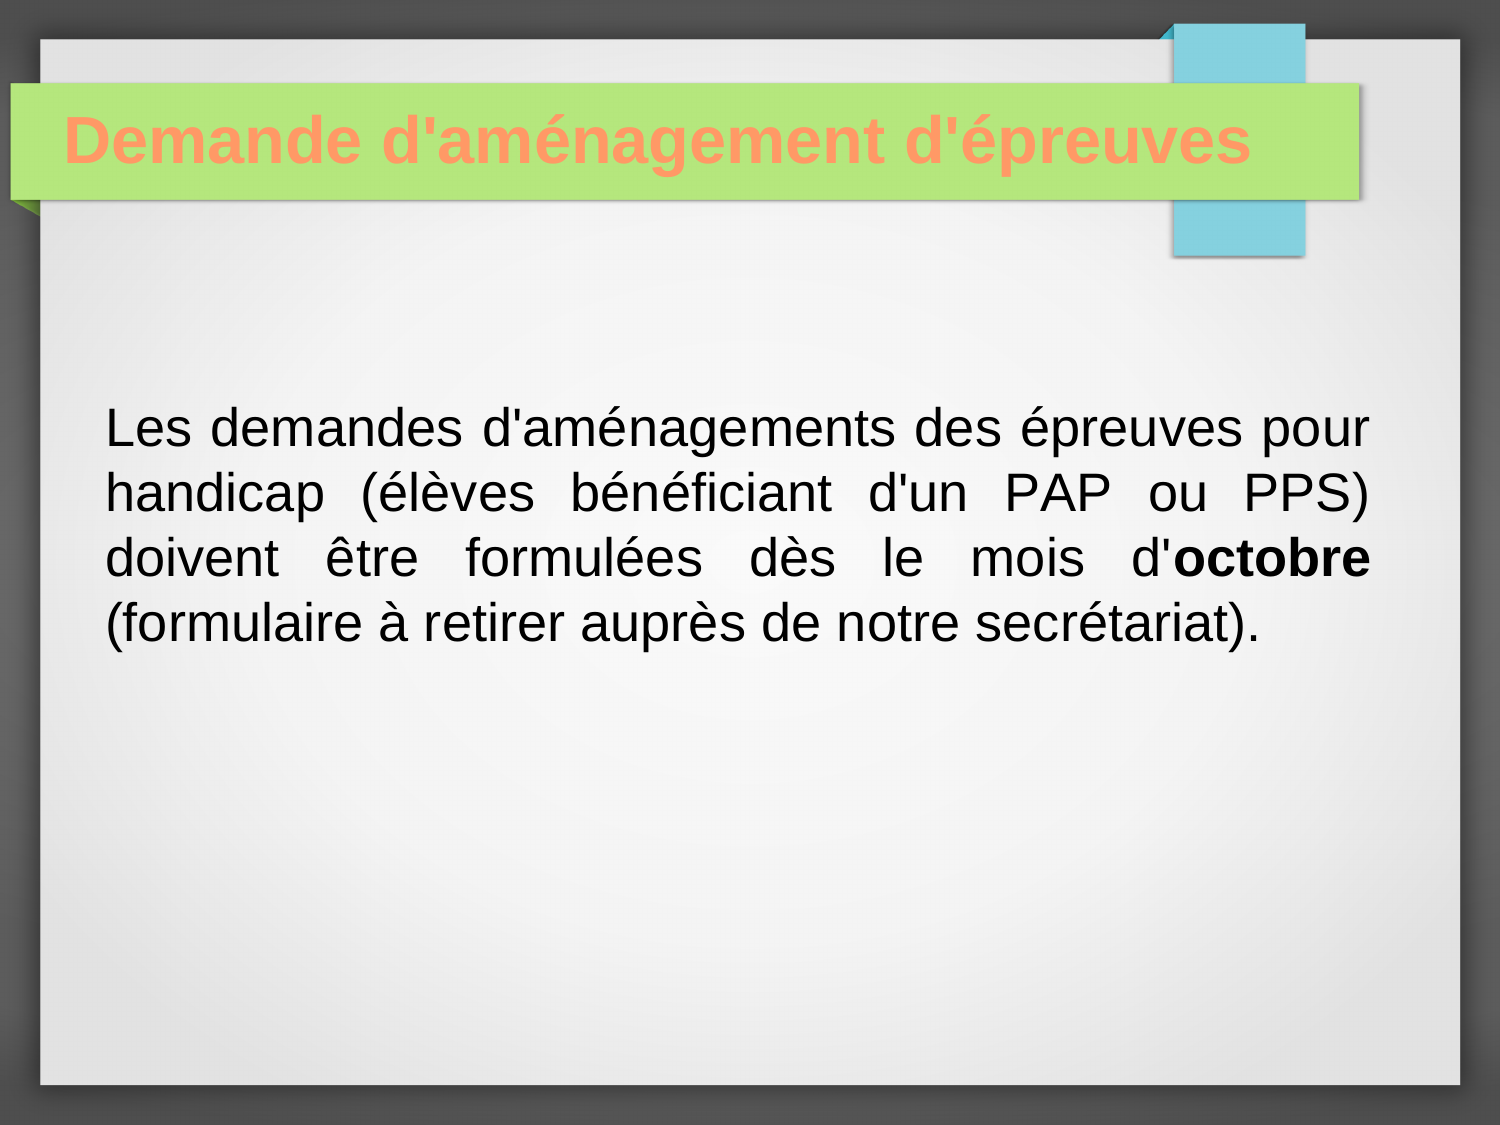

Demande d'aménagement d'épreuves
# Les demandes d'aménagements des épreuves pour handicap (élèves bénéficiant d'un PAP ou PPS) doivent être formulées dès le mois d'octobre (formulaire à retirer auprès de notre secrétariat).